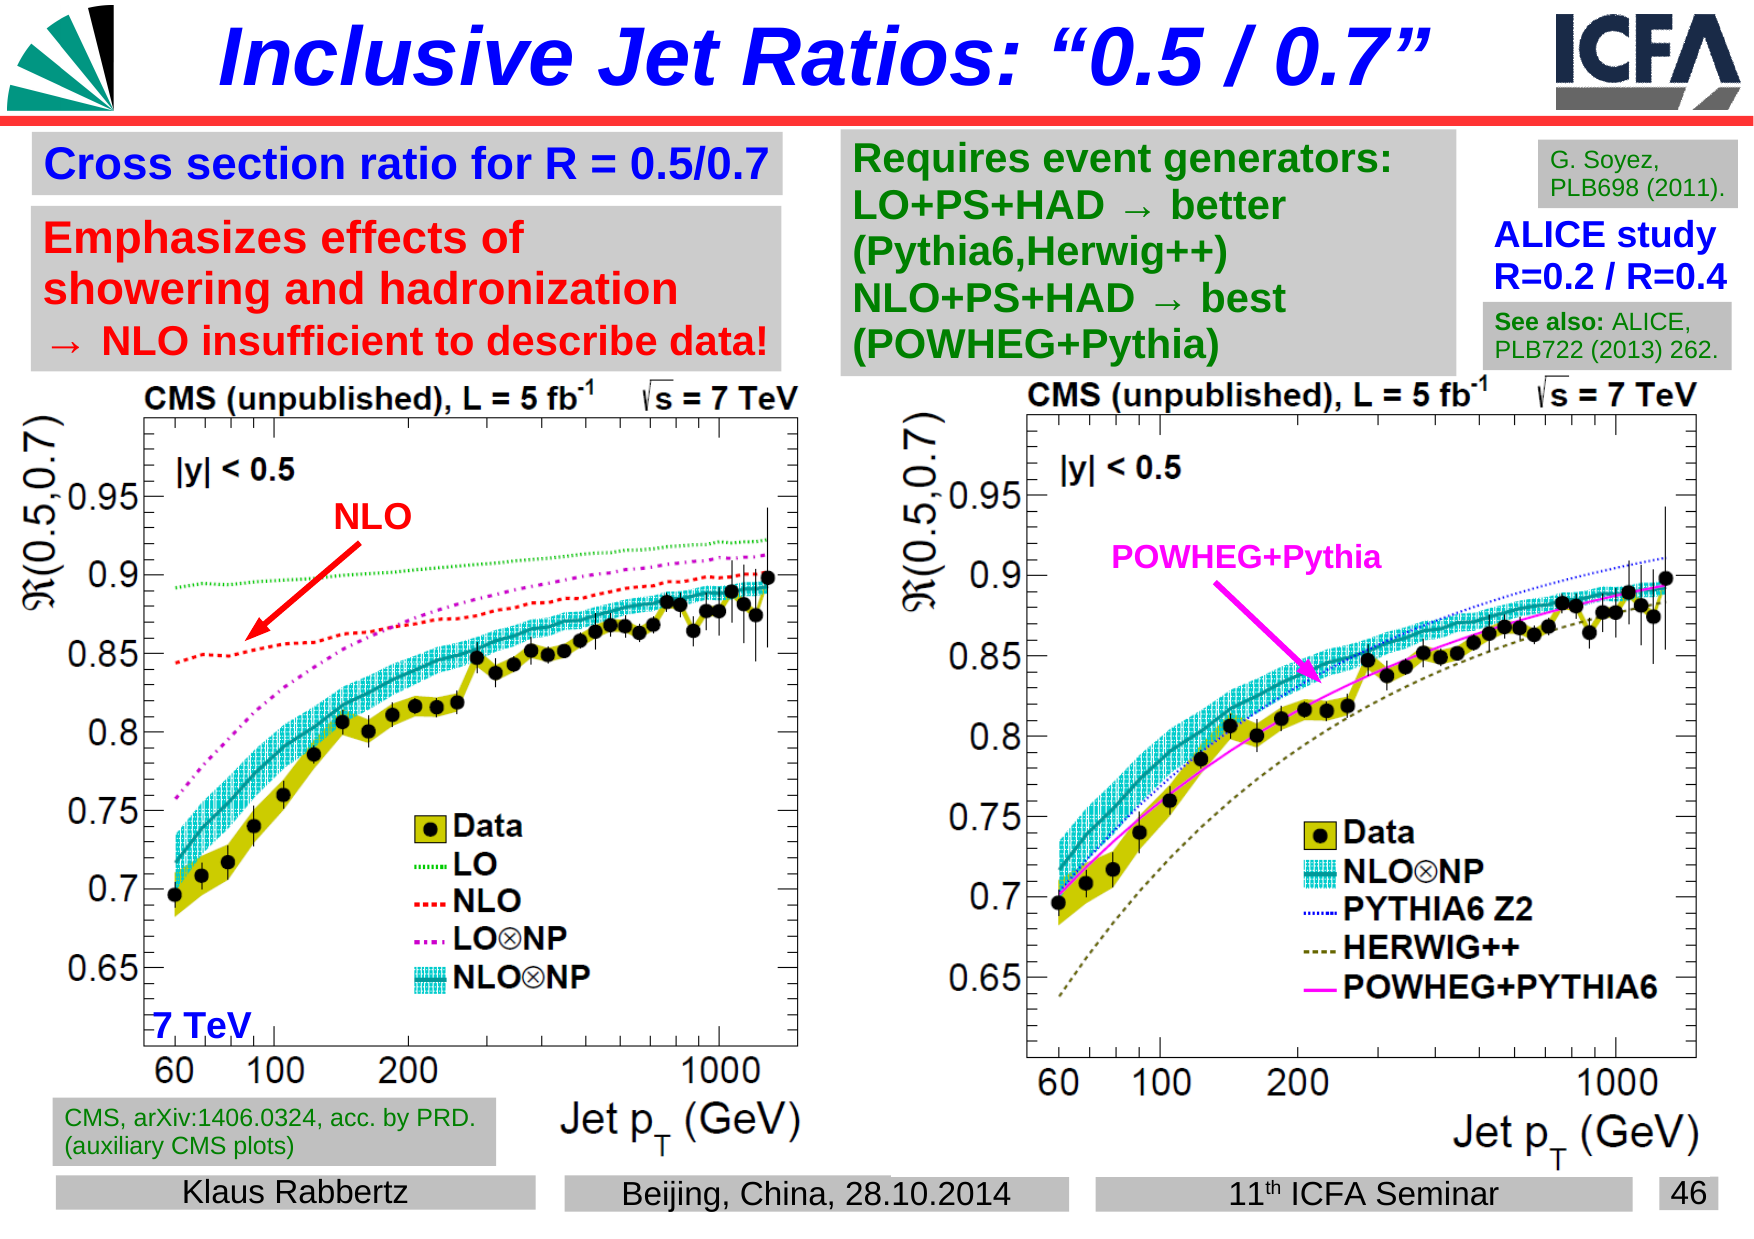

# Inclusive Jet Ratios: “0.5 / 0.7”
Requires event generators:
LO+PS+HAD → better
(Pythia6,Herwig++)
NLO+PS+HAD → best
(POWHEG+Pythia)
Cross section ratio for R = 0.5/0.7
G. Soyez,
PLB698 (2011).
Emphasizes effects of
showering and hadronization
→ NLO insufficient to describe data!
ALICE study
R=0.2 / R=0.4
See also: ALICE,
PLB722 (2013) 262.
NLO
POWHEG+Pythia
7 TeV
CMS, arXiv:1406.0324, acc. by PRD.
(auxiliary CMS plots)